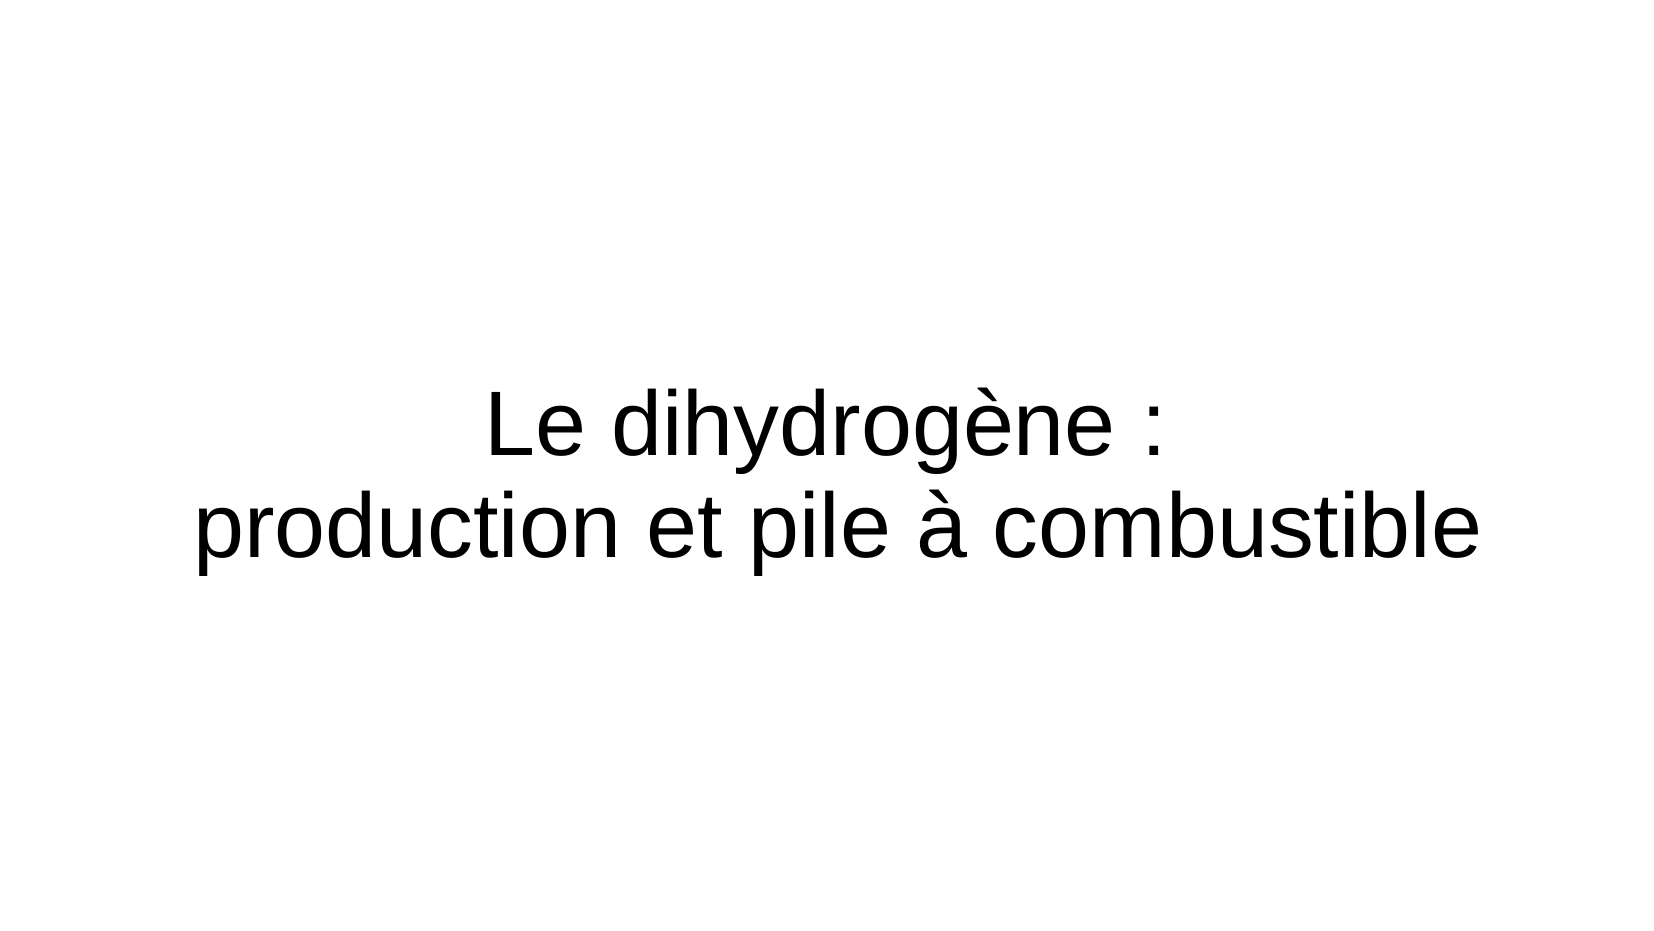

# Le dihydrogène : production et pile à combustible